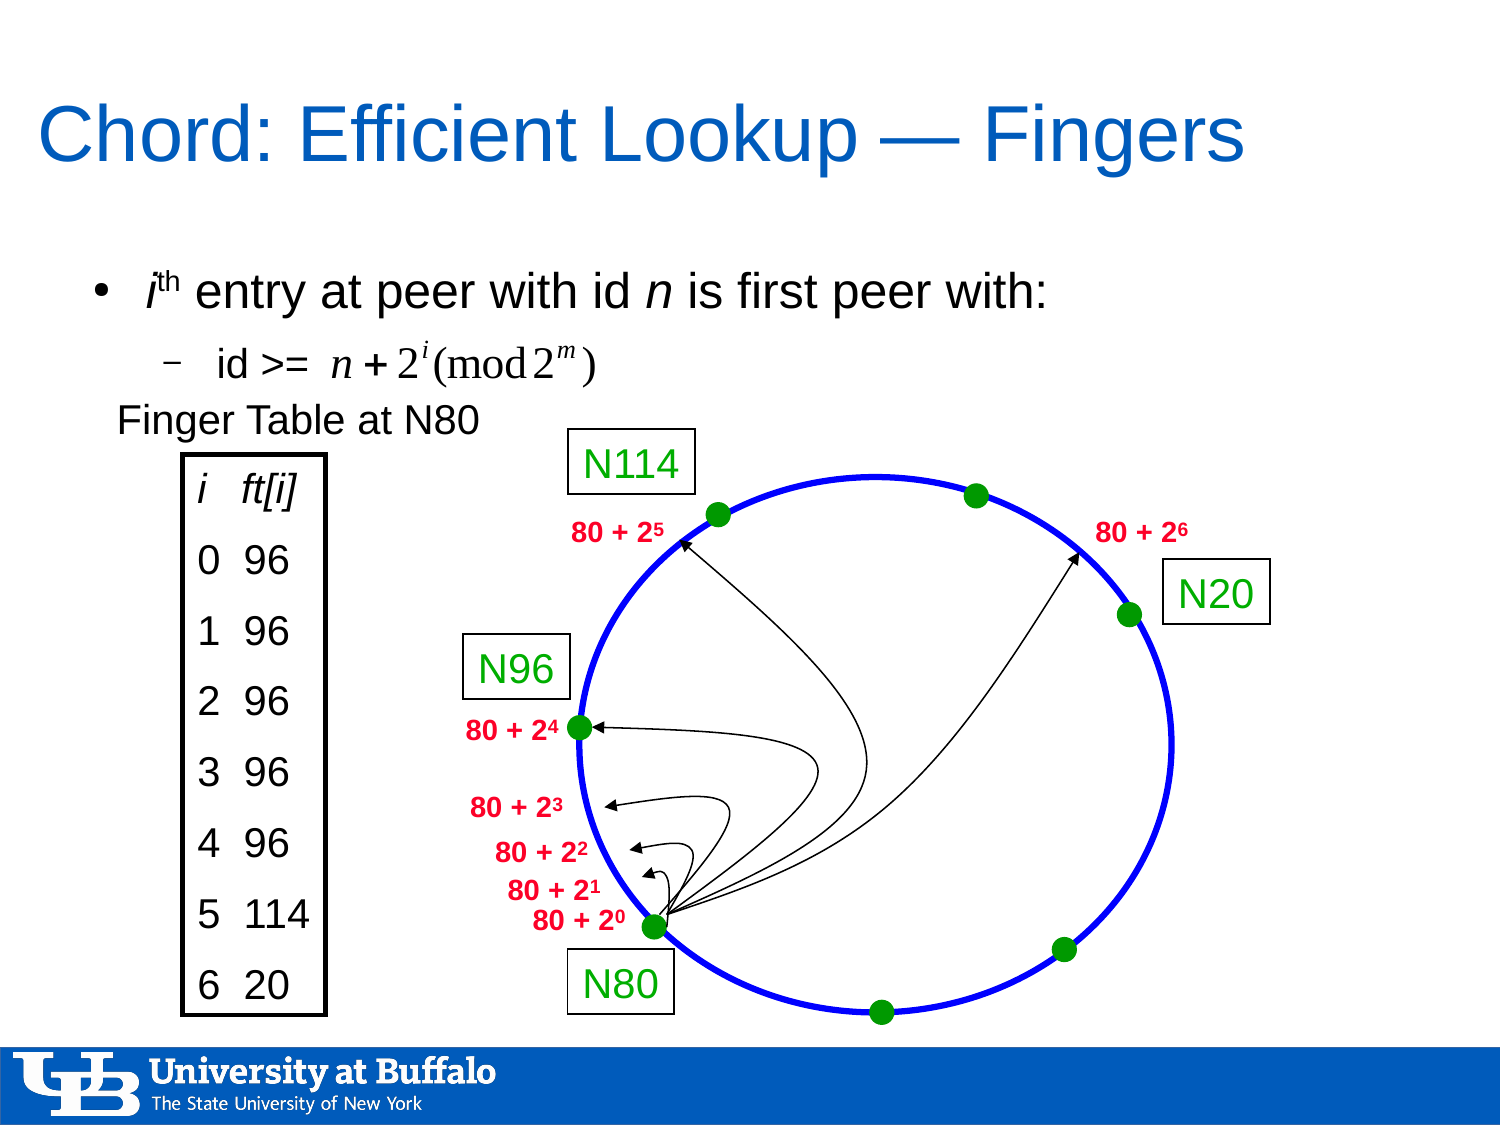

# Chord: Efficient Lookup — Fingers
ith entry at peer with id n is first peer with:
id >=
Finger Table at N80
N114
i ft[i]
0 96
1 96
2 96
3 96
4 96
5 114
6 20
80 + 25
80 + 26
N20
N96
80 + 24
80 + 23
80 + 22
80 + 21
80 + 20
N80